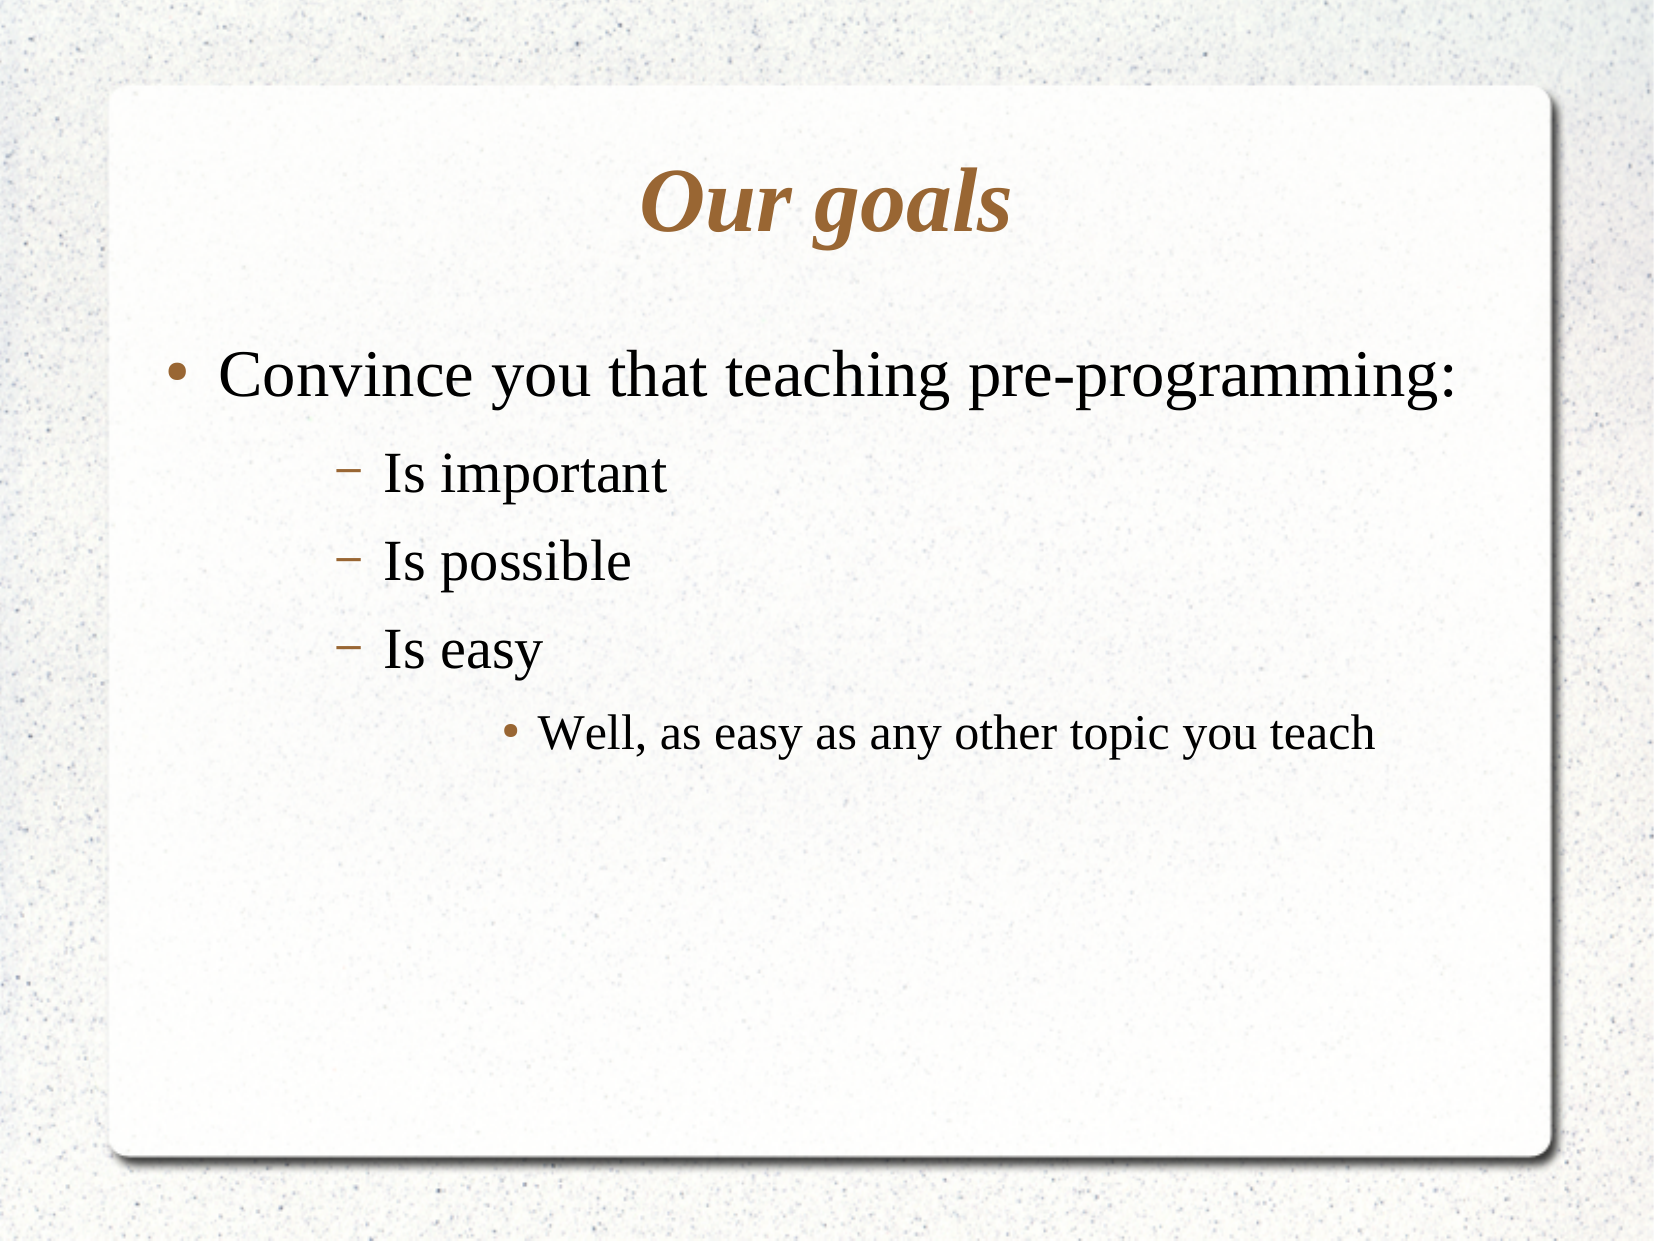

# Our goals
Convince you that teaching pre-programming:
Is important
Is possible
Is easy
Well, as easy as any other topic you teach